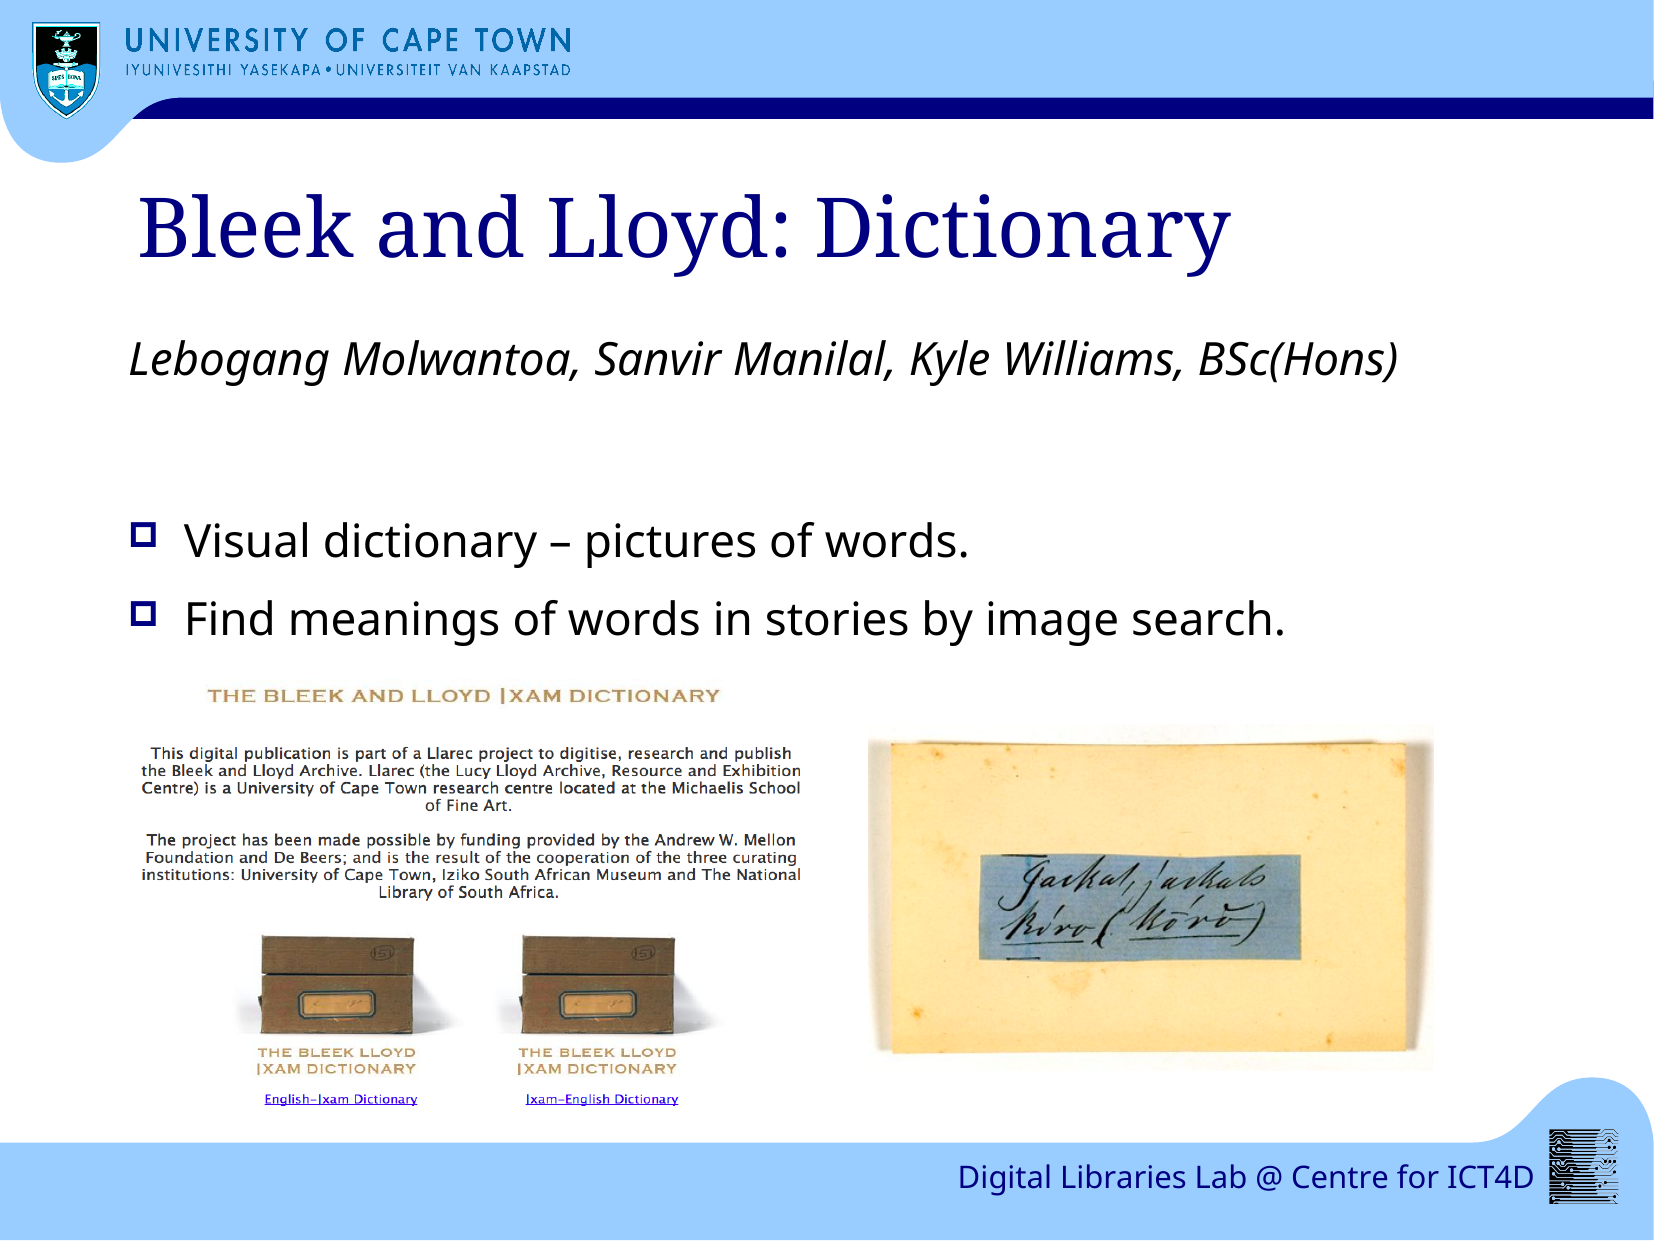

# Bleek and Lloyd: Dictionary
Lebogang Molwantoa, Sanvir Manilal, Kyle Williams, BSc(Hons)
Visual dictionary – pictures of words.
Find meanings of words in stories by image search.